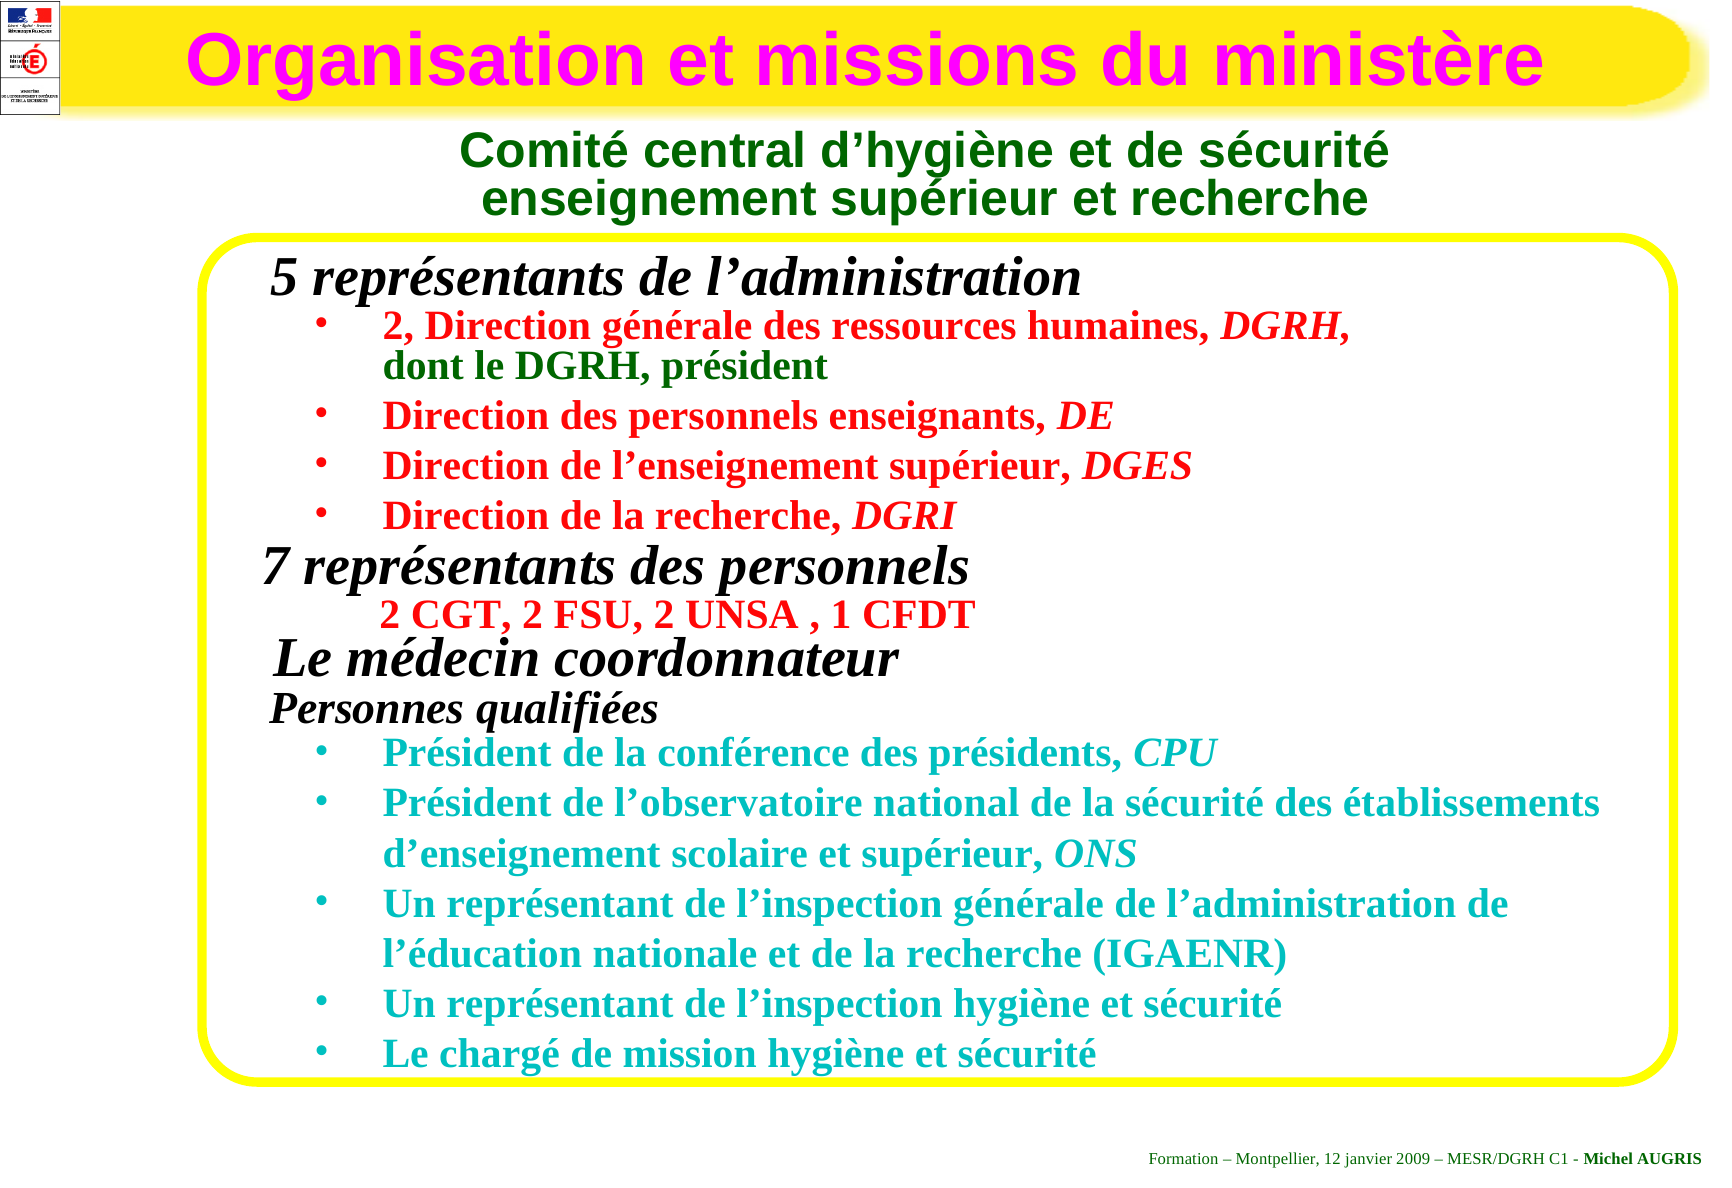

Organisation et missions du ministère
Comité central d’hygiène et de sécurité
enseignement supérieur et recherche
5 représentants de l’administration
2, Direction générale des ressources humaines, DGRH,
dont le DGRH, président
Direction des personnels enseignants, DE
Direction de l’enseignement supérieur, DGES
Direction de la recherche, DGRI
7 représentants des personnels
2 CGT, 2 FSU, 2 UNSA , 1 CFDT
Le médecin coordonnateur
Personnes qualifiées
Président de la conférence des présidents, CPU
Président de l’observatoire national de la sécurité des établissements d’enseignement scolaire et supérieur, ONS
Un représentant de l’inspection générale de l’administration de l’éducation nationale et de la recherche (IGAENR)
Un représentant de l’inspection hygiène et sécurité
Le chargé de mission hygiène et sécurité